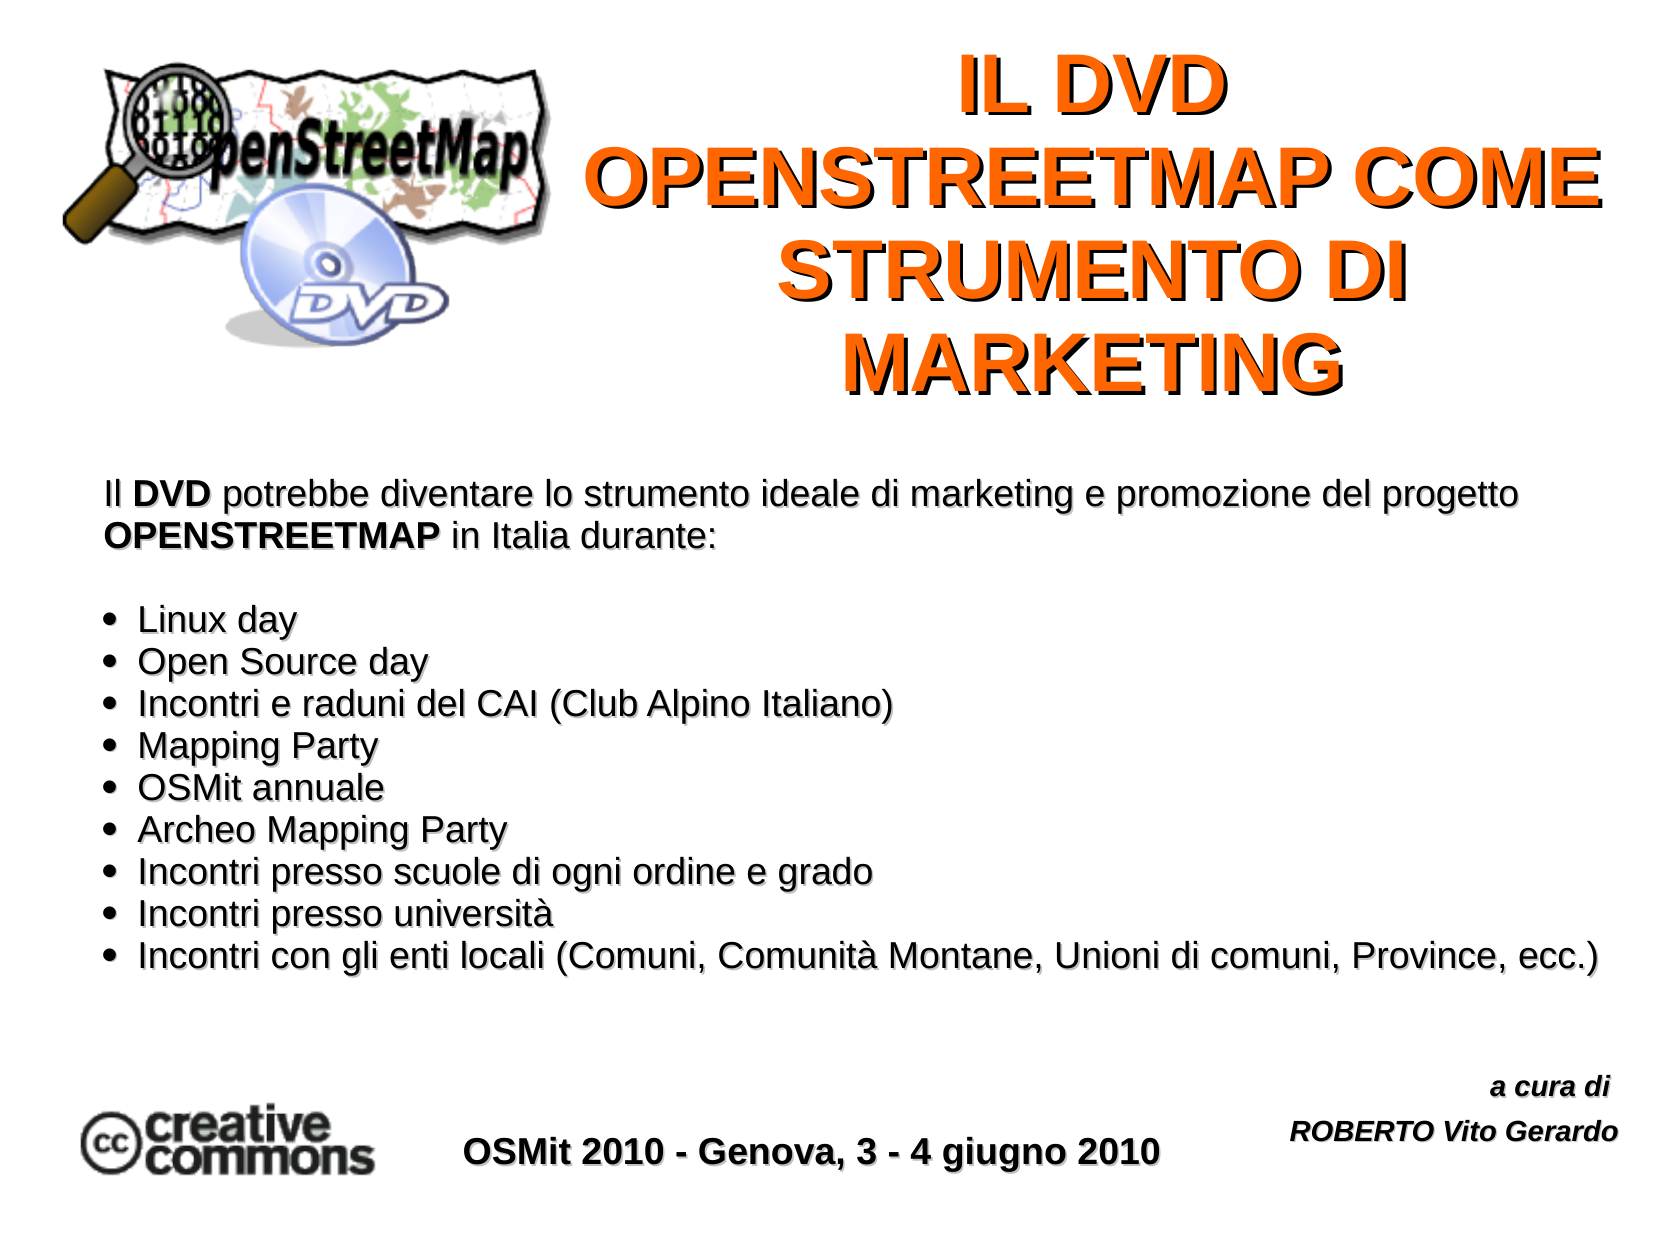

IL DVD OPENSTREETMAP COME STRUMENTO DI MARKETING
Il DVD potrebbe diventare lo strumento ideale di marketing e promozione del progetto OPENSTREETMAP in Italia durante:
· Linux day
· Open Source day
· Incontri e raduni del CAI (Club Alpino Italiano)
· Mapping Party
· OSMit annuale
· Archeo Mapping Party
· Incontri presso scuole di ogni ordine e grado
· Incontri presso università
· Incontri con gli enti locali (Comuni, Comunità Montane, Unioni di comuni, Province, ecc.)
a cura di
 ROBERTO Vito Gerardo
OSMit 2010 - Genova, 3 - 4 giugno 2010